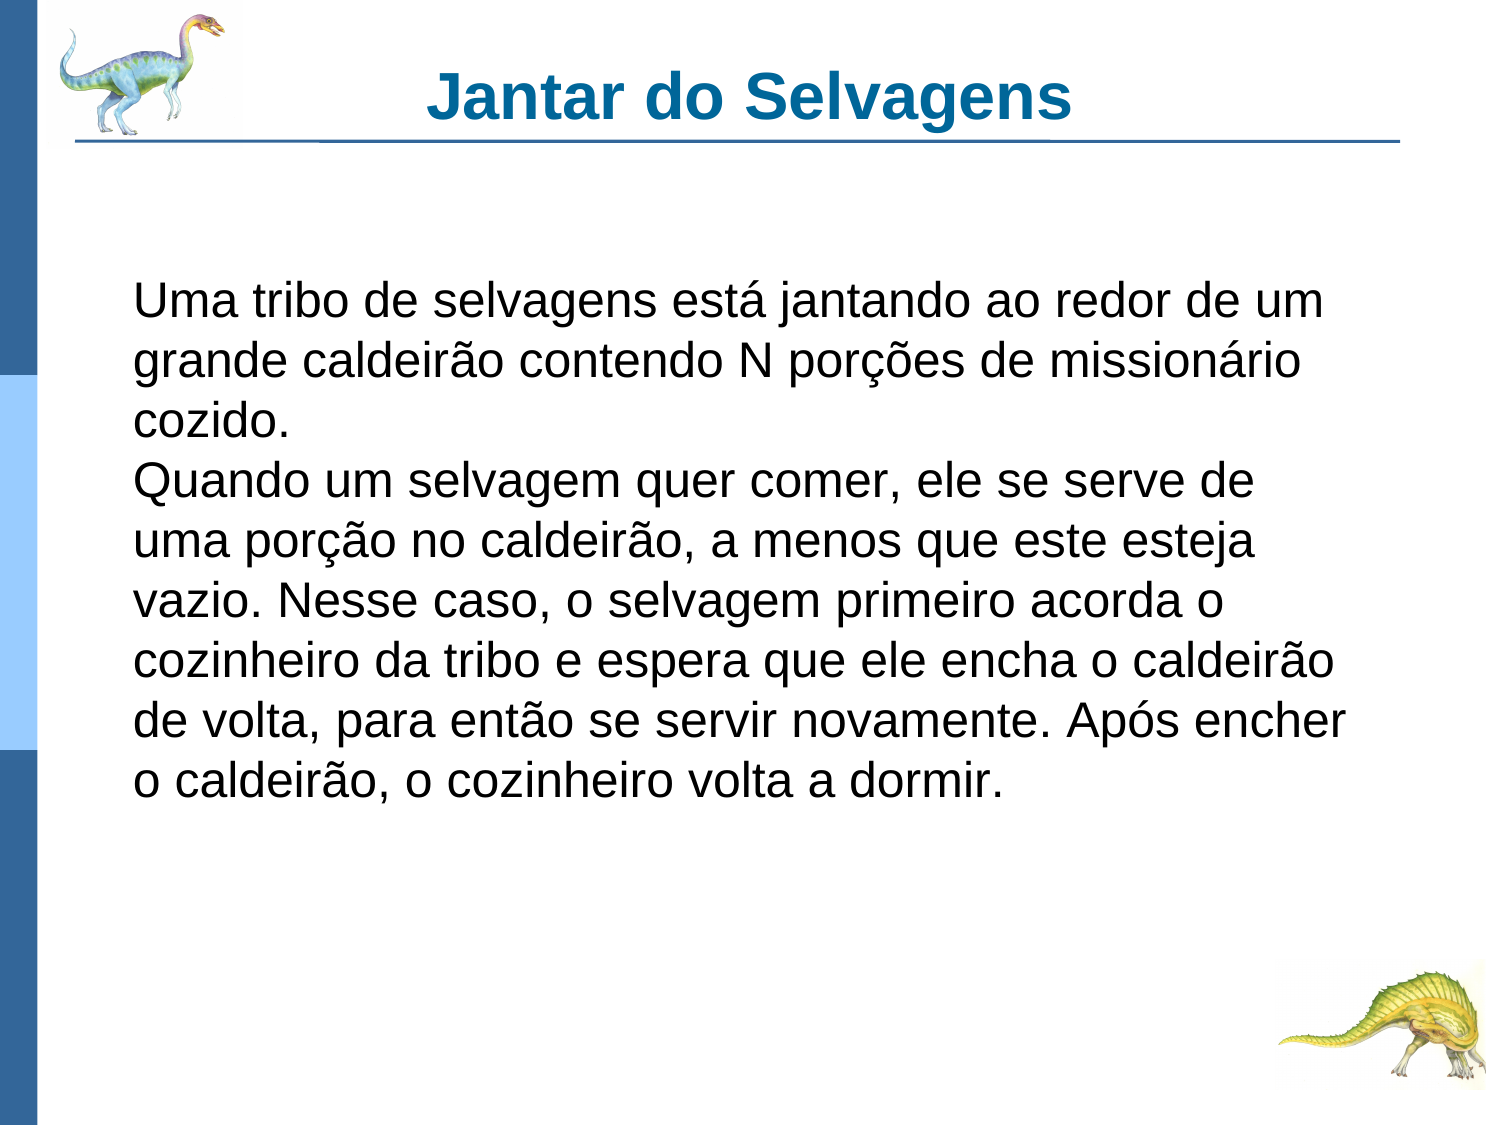

Jantar do Selvagens
Uma tribo de selvagens está jantando ao redor de um grande caldeirão contendo N porções de missionário cozido.
Quando um selvagem quer comer, ele se serve de uma porção no caldeirão, a menos que este esteja vazio. Nesse caso, o selvagem primeiro acorda o cozinheiro da tribo e espera que ele encha o caldeirão de volta, para então se servir novamente. Após encher o caldeirão, o cozinheiro volta a dormir.